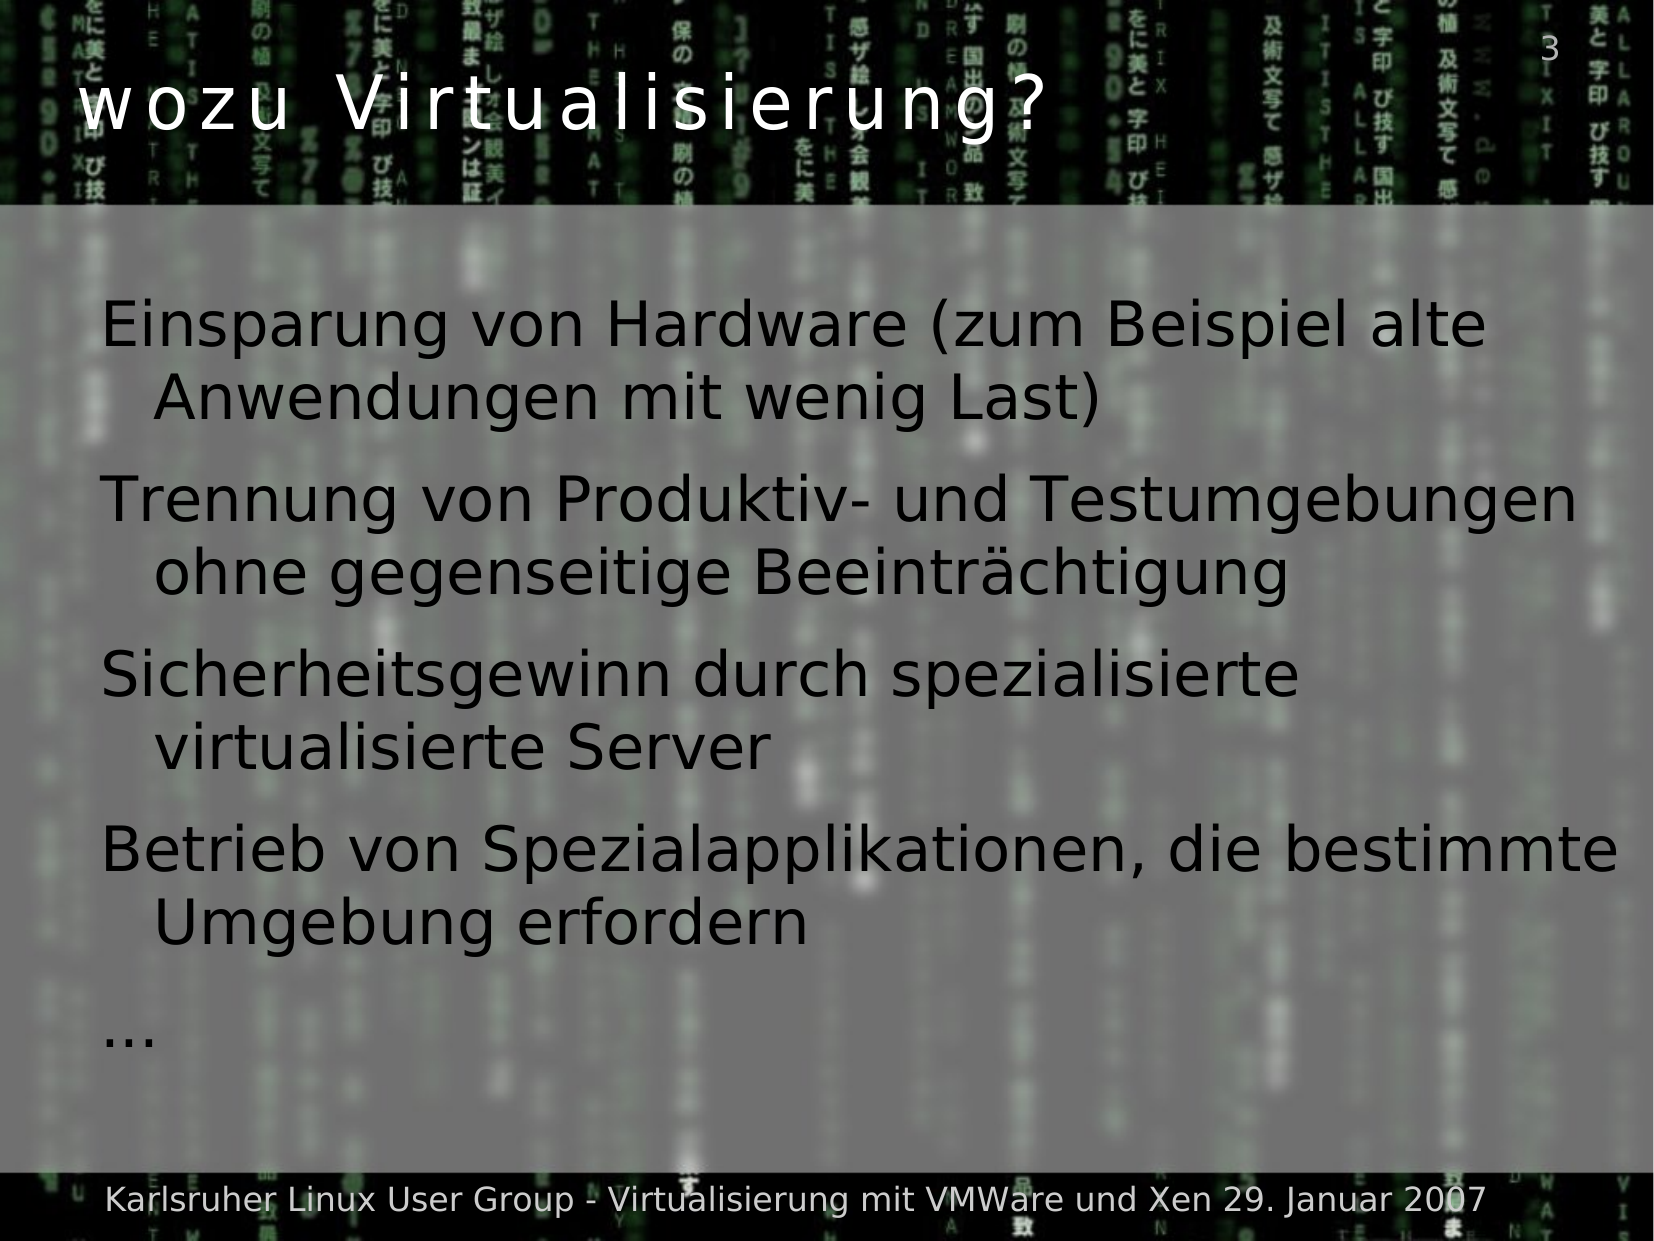

3
# wozu Virtualisierung?
Einsparung von Hardware (zum Beispiel alte Anwendungen mit wenig Last)
Trennung von Produktiv- und Testumgebungen ohne gegenseitige Beeinträchtigung
Sicherheitsgewinn durch spezialisierte virtualisierte Server
Betrieb von Spezialapplikationen, die bestimmte Umgebung erfordern
...